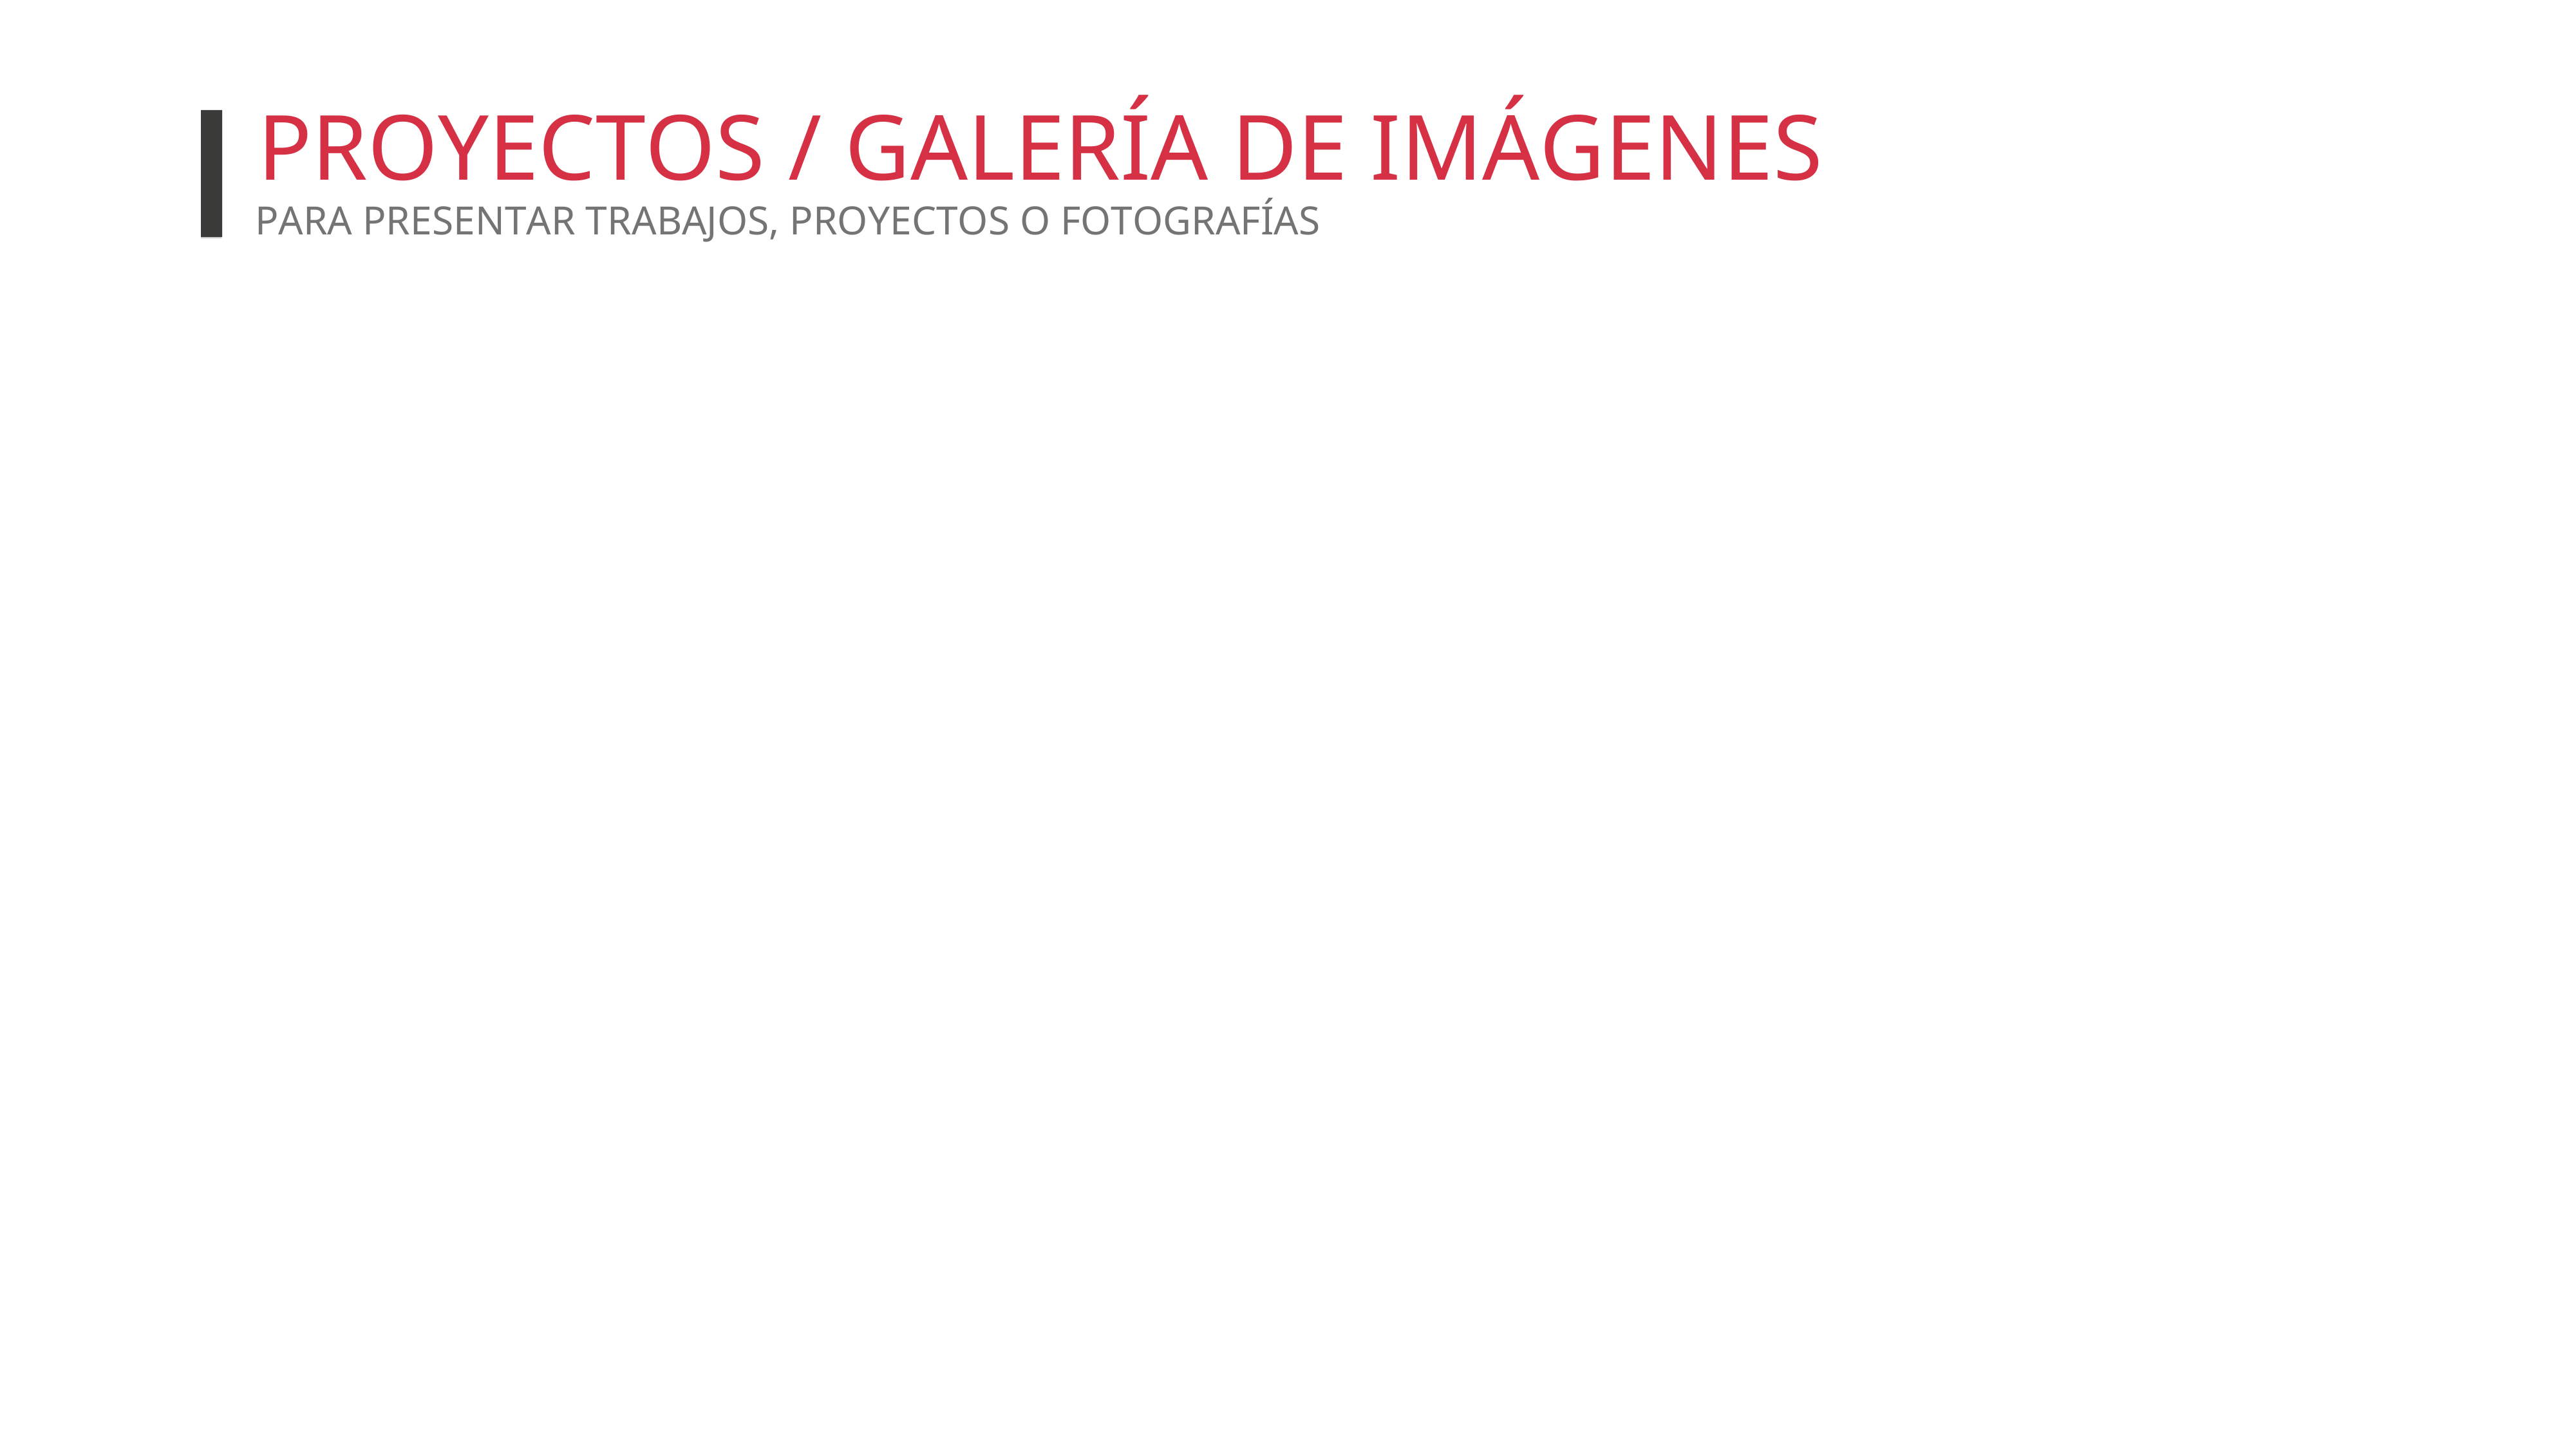

PROYECTOS / GALERÍA DE IMÁGENES
PARA PRESENTAR TRABAJOS, PROYECTOS O FOTOGRAFÍAS
#